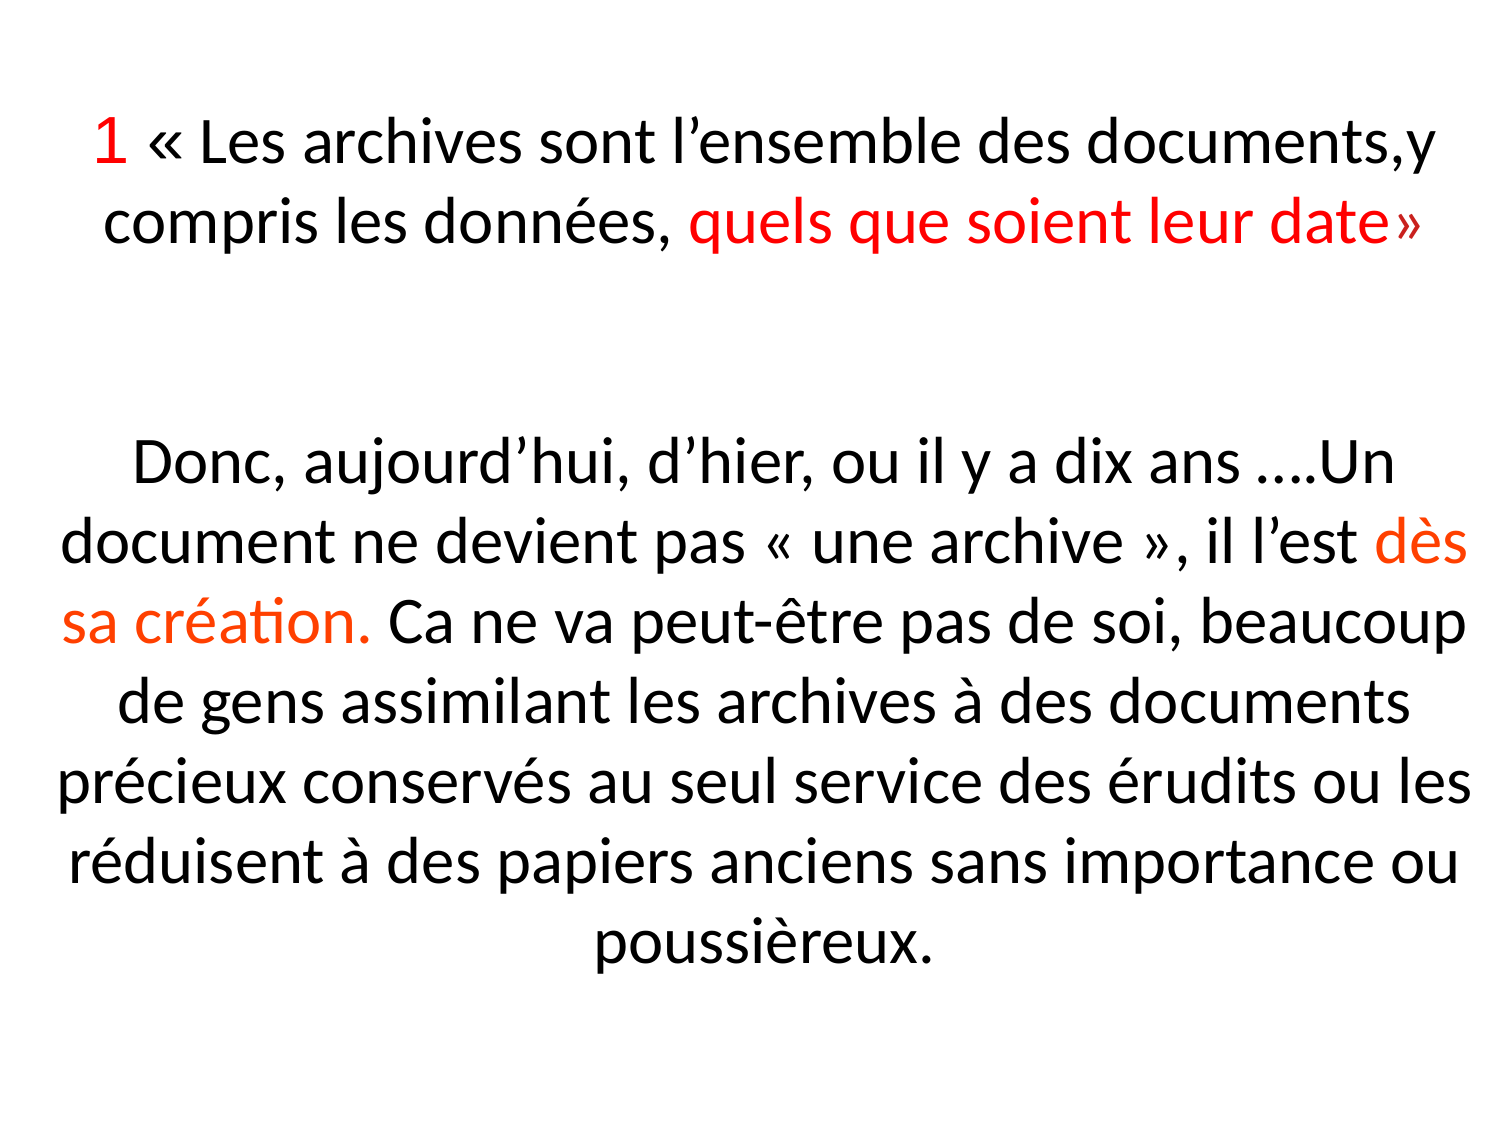

# 1 « Les archives sont l’ensemble des documents,y compris les données, quels que soient leur date» Donc, aujourd’hui, d’hier, ou il y a dix ans ….Un document ne devient pas « une archive », il l’est dès sa création. Ca ne va peut-être pas de soi, beaucoup de gens assimilant les archives à des documents précieux conservés au seul service des érudits ou les réduisent à des papiers anciens sans importance ou poussièreux.